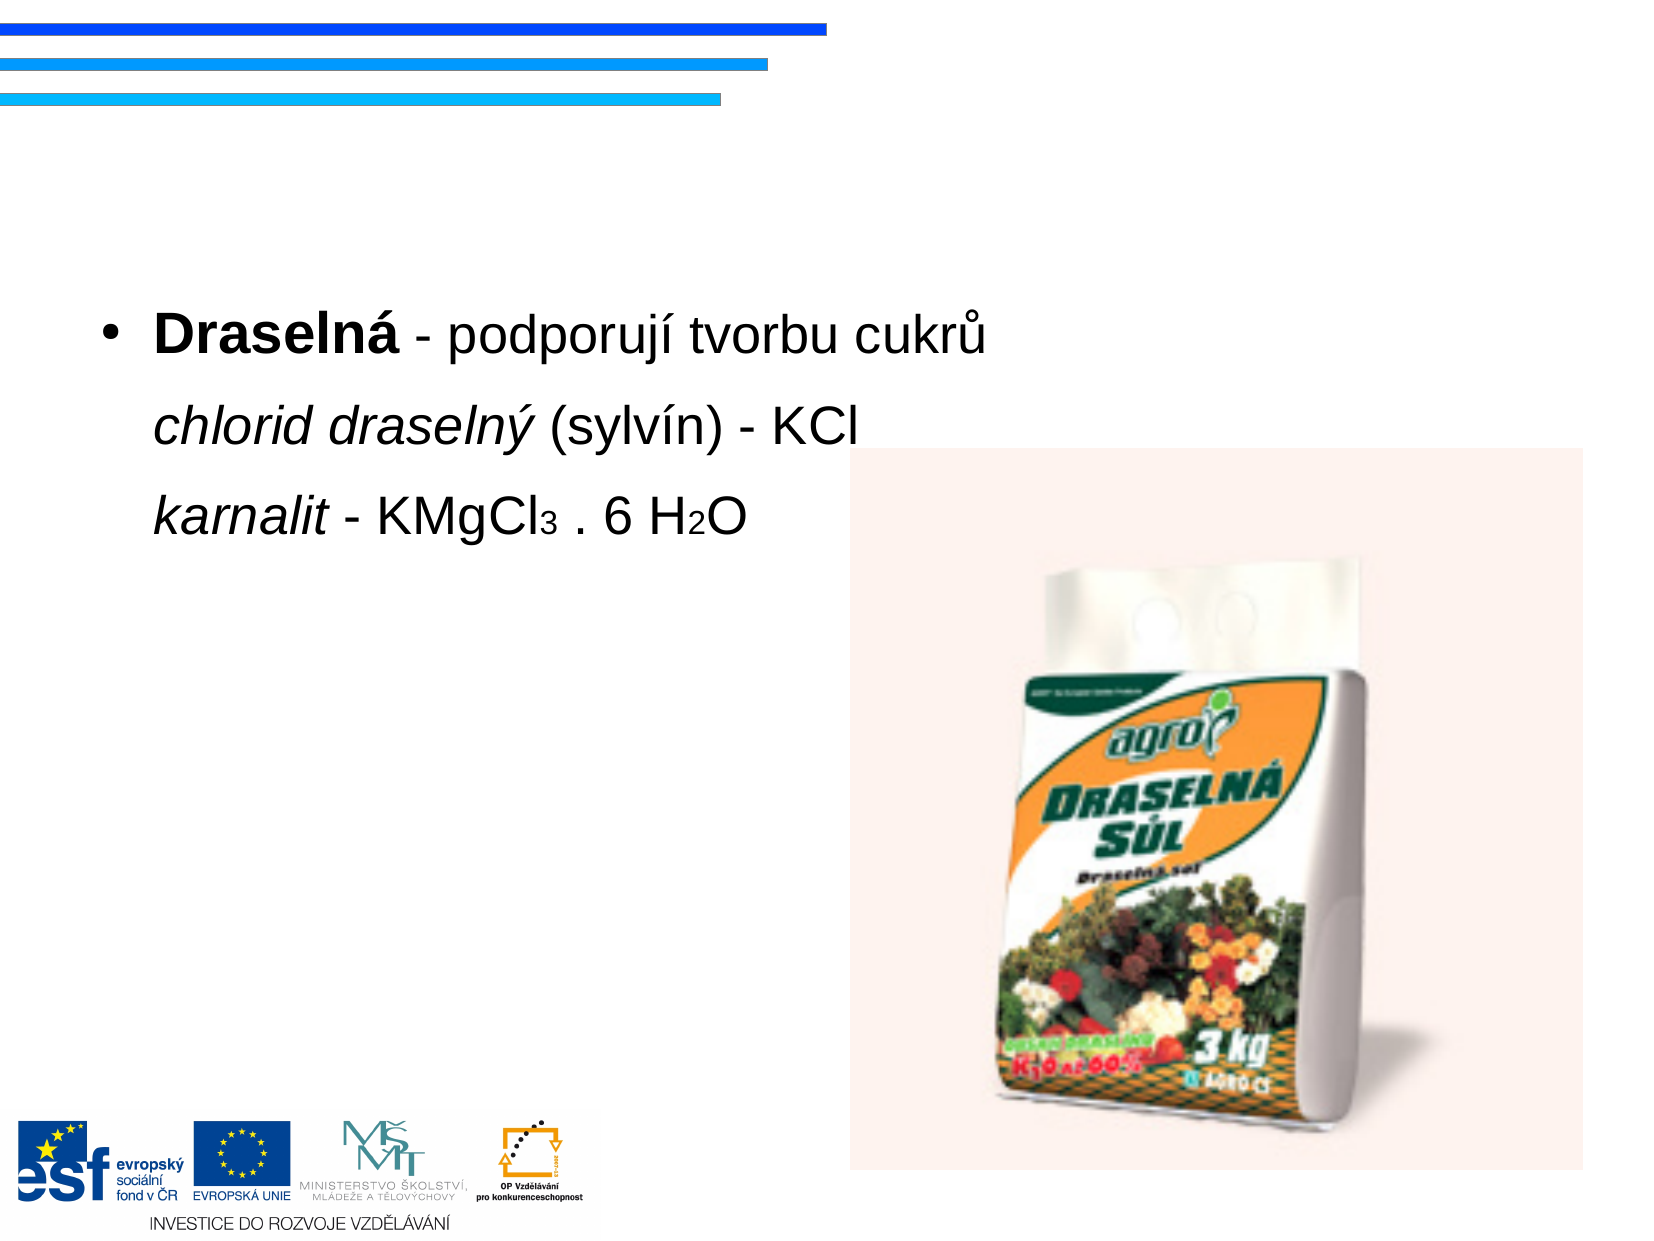

# Draselná - podporují tvorbu cukrů
chlorid draselný (sylvín) - KCl
karnalit - KMgCl3 . 6 H2O